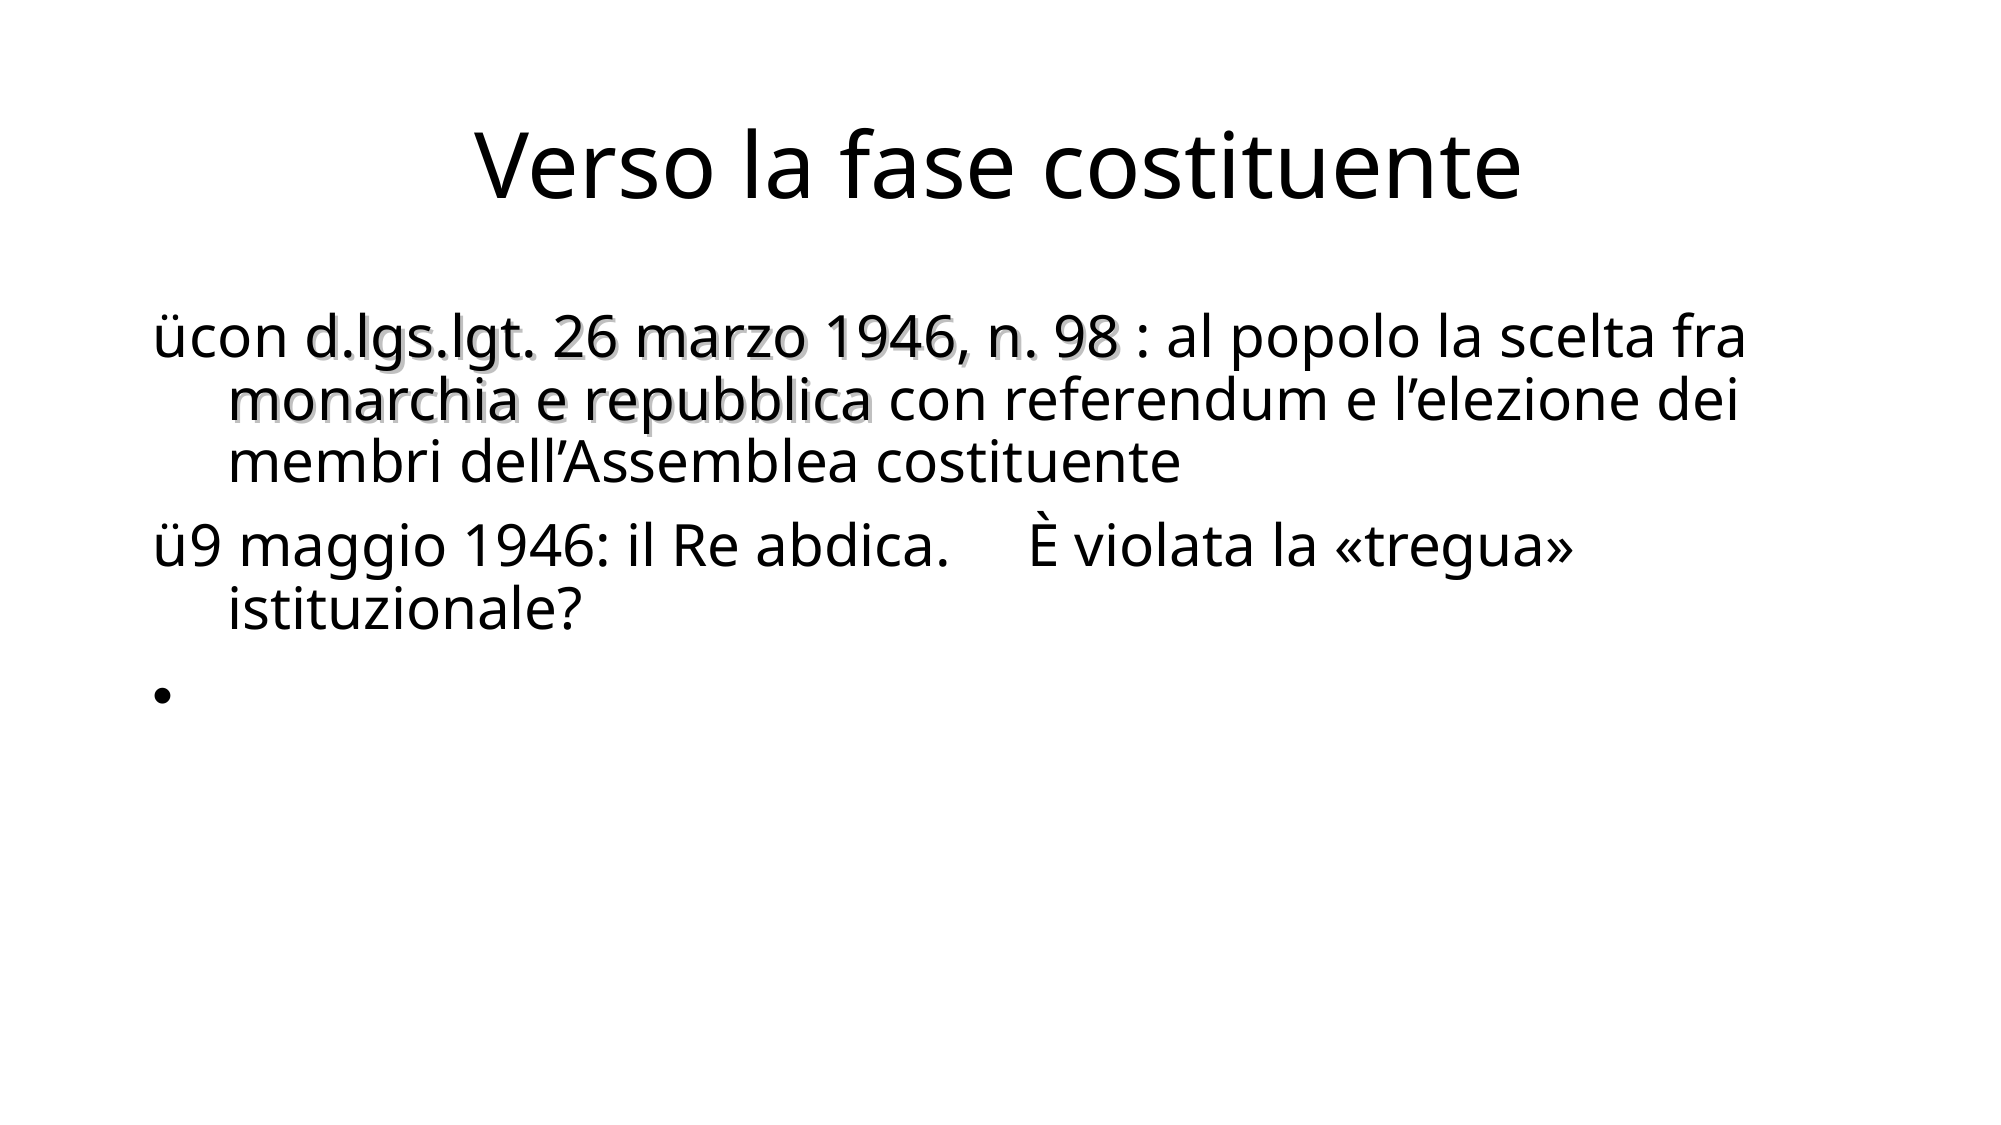

# Verso la fase costituente
con d.lgs.lgt. 26 marzo 1946, n. 98 : al popolo la scelta fra monarchia e repubblica con referendum e l’elezione dei membri dell’Assemblea costituente
9 maggio 1946: il Re abdica. È violata la «tregua» istituzionale?